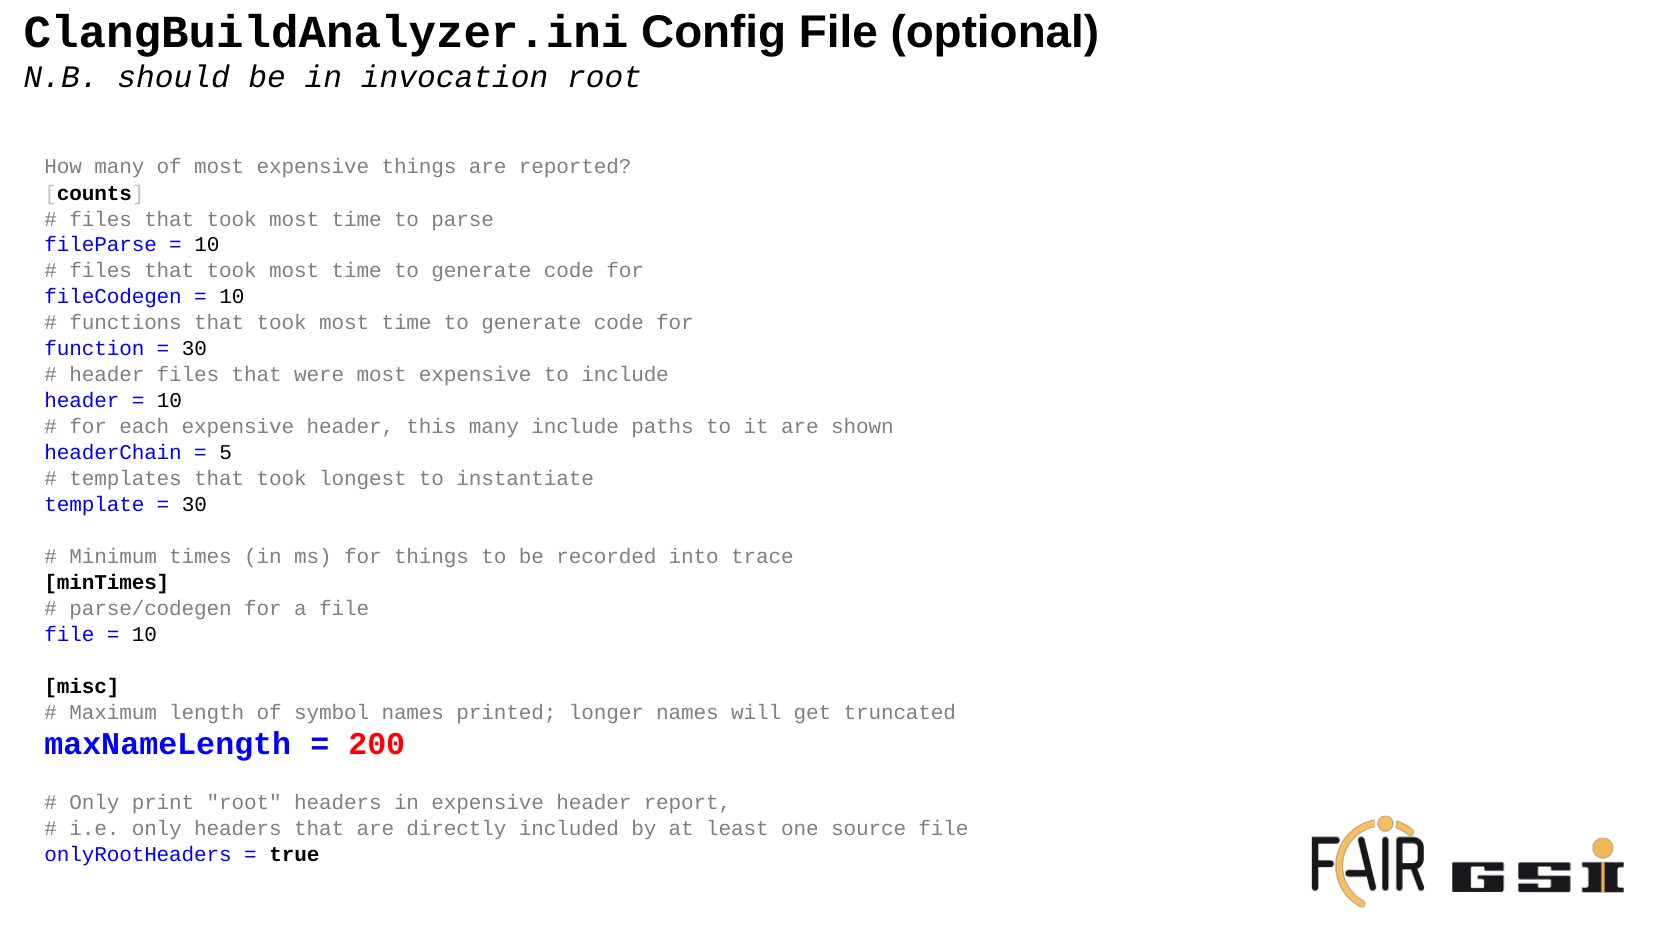

# ClangBuildAnalyzer.ini Config File (optional) N.B. should be in invocation root
How many of most expensive things are reported?
[counts]
# files that took most time to parse
fileParse = 10
# files that took most time to generate code for
fileCodegen = 10
# functions that took most time to generate code for
function = 30
# header files that were most expensive to include
header = 10
# for each expensive header, this many include paths to it are shown
headerChain = 5
# templates that took longest to instantiate
template = 30
# Minimum times (in ms) for things to be recorded into trace
[minTimes]
# parse/codegen for a file
file = 10
[misc]
# Maximum length of symbol names printed; longer names will get truncated
maxNameLength = 200
# Only print "root" headers in expensive header report,
# i.e. only headers that are directly included by at least one source file
onlyRootHeaders = true